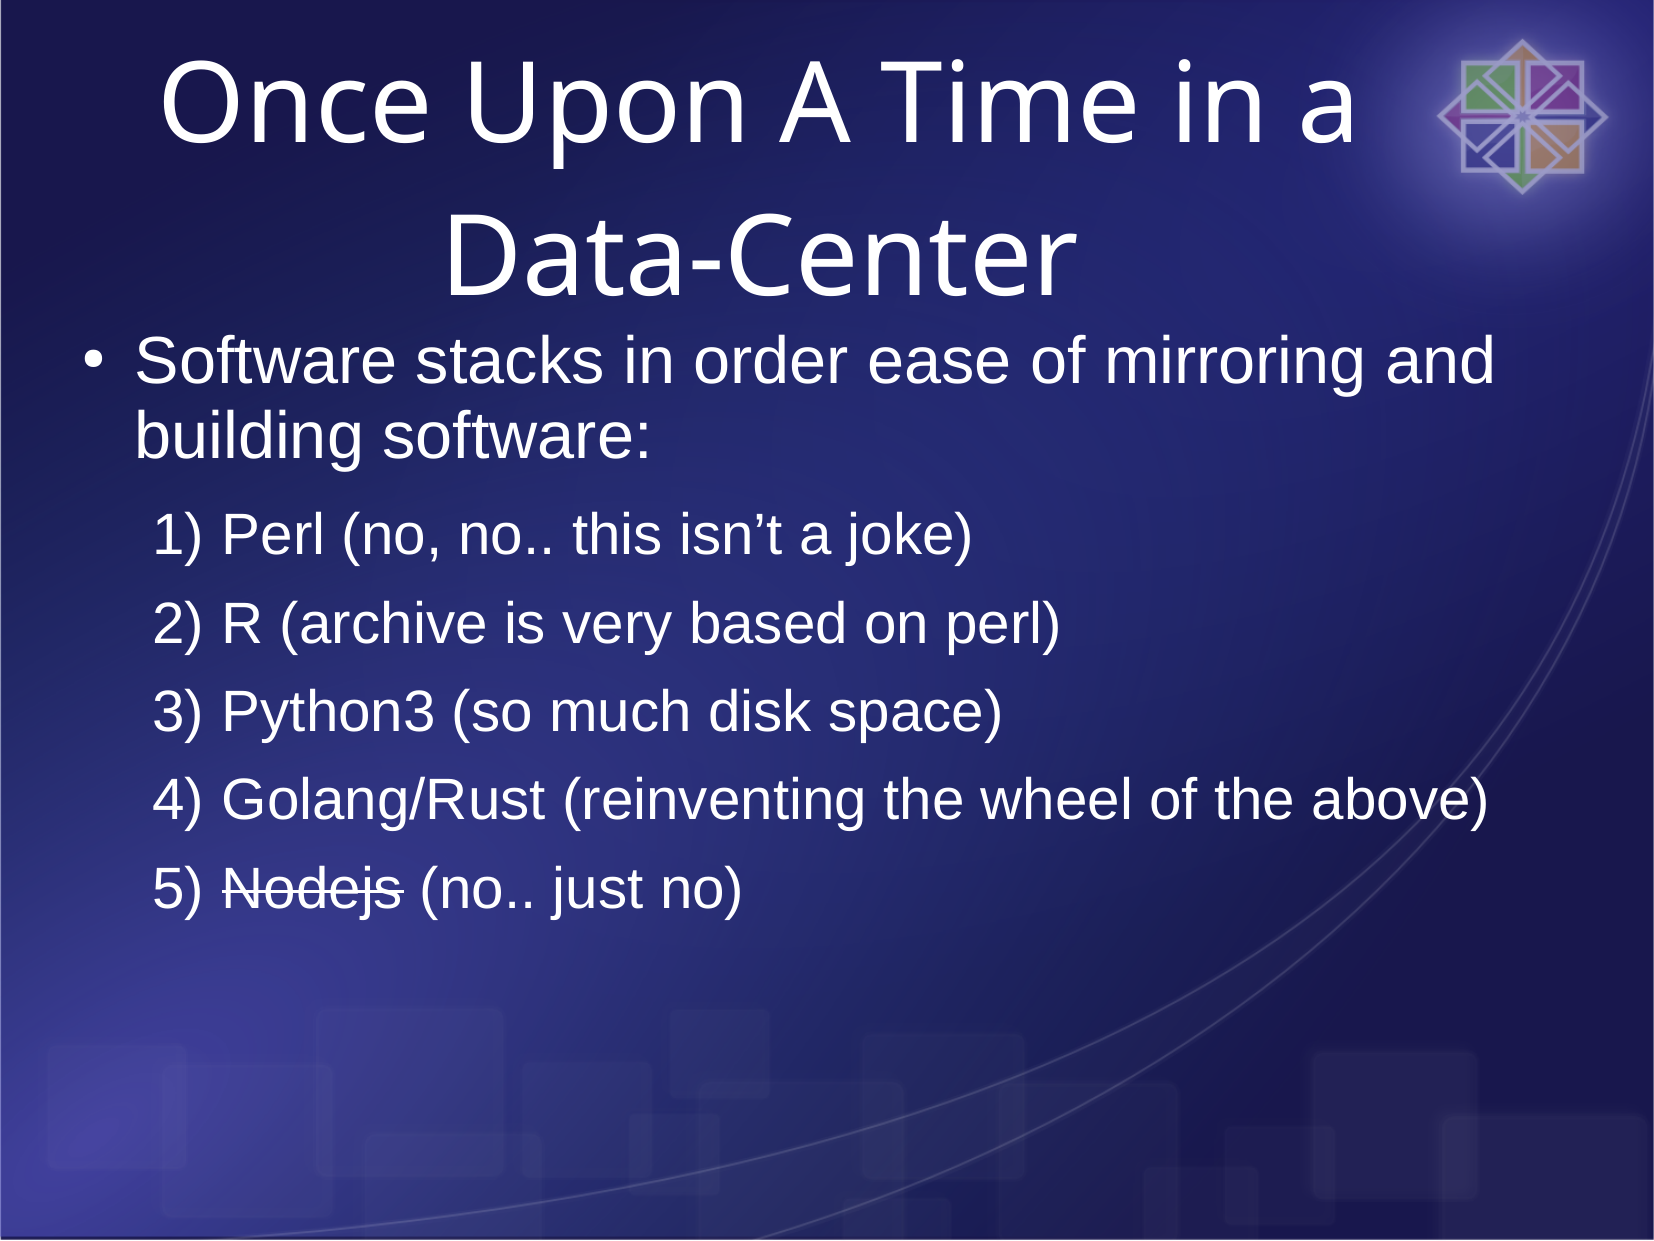

# Once Upon A Time in a Data-Center
Software stacks in order ease of mirroring and building software:
 Perl (no, no.. this isn’t a joke)
 R (archive is very based on perl)
 Python3 (so much disk space)
 Golang/Rust (reinventing the wheel of the above)
 Nodejs (no.. just no)